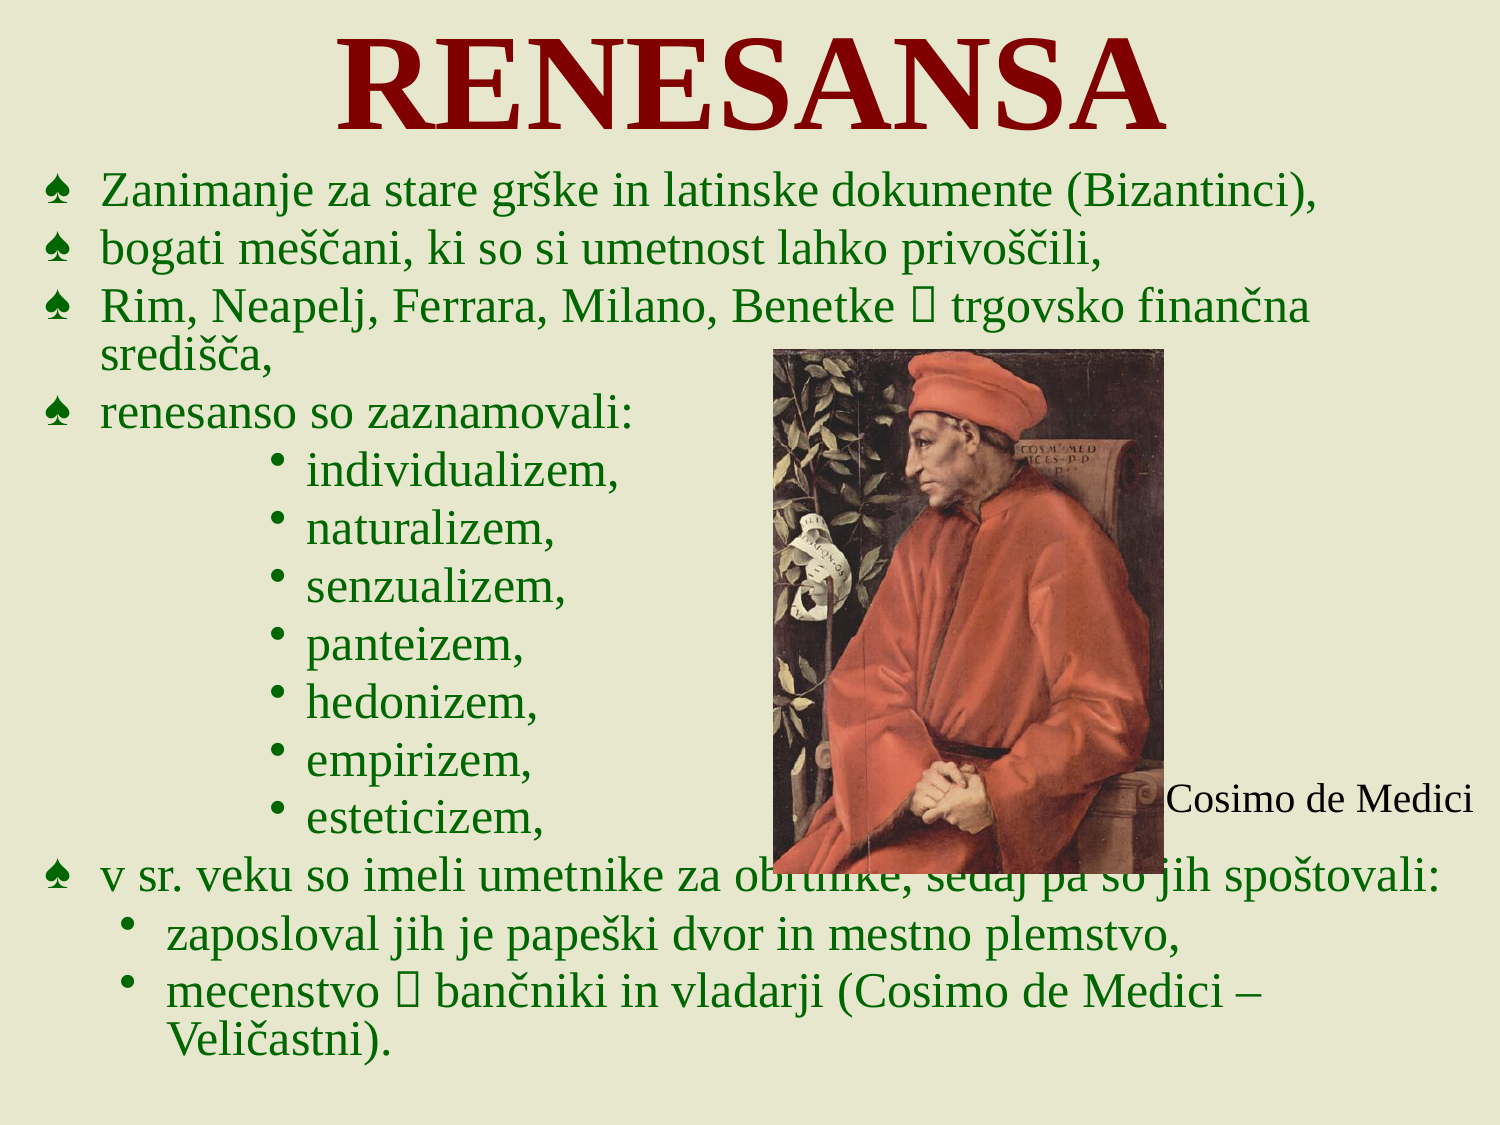

# RENESANSA
Zanimanje za stare grške in latinske dokumente (Bizantinci),
bogati meščani, ki so si umetnost lahko privoščili,
Rim, Neapelj, Ferrara, Milano, Benetke  trgovsko finančna središča,
renesanso so zaznamovali:
individualizem,
naturalizem,
senzualizem,
panteizem,
hedonizem,
empirizem,
esteticizem,
v sr. veku so imeli umetnike za obrtnike, sedaj pa so jih spoštovali:
zaposloval jih je papeški dvor in mestno plemstvo,
mecenstvo  bančniki in vladarji (Cosimo de Medici – Veličastni).
Cosimo de Medici